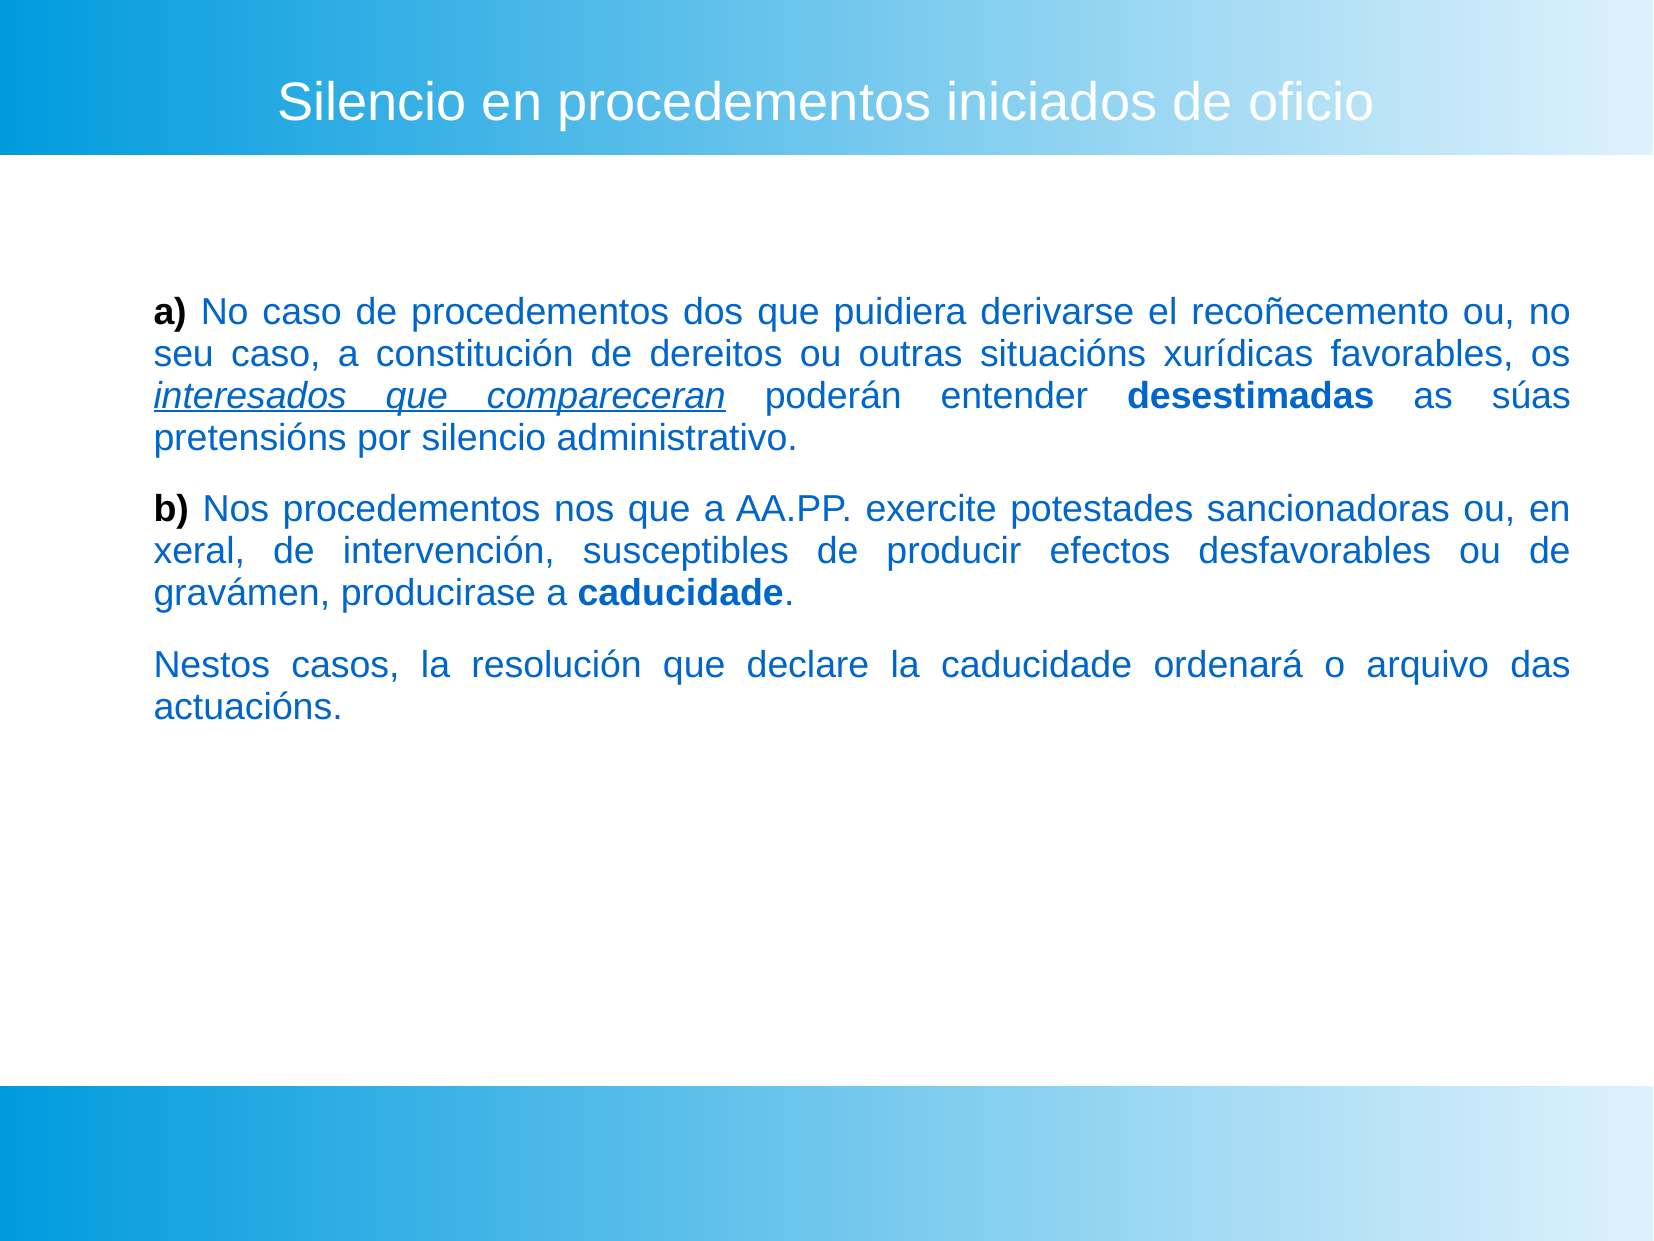

# Silencio en procedementos iniciados de oficio
a) No caso de procedementos dos que puidiera derivarse el recoñecemento ou, no seu caso, a constitución de dereitos ou outras situacións xurídicas favorables, os interesados que compareceran poderán entender desestimadas as súas pretensións por silencio administrativo.
b) Nos procedementos nos que a AA.PP. exercite potestades sancionadoras ou, en xeral, de intervención, susceptibles de producir efectos desfavorables ou de gravámen, producirase a caducidade.
Nestos casos, la resolución que declare la caducidade ordenará o arquivo das actuacións.